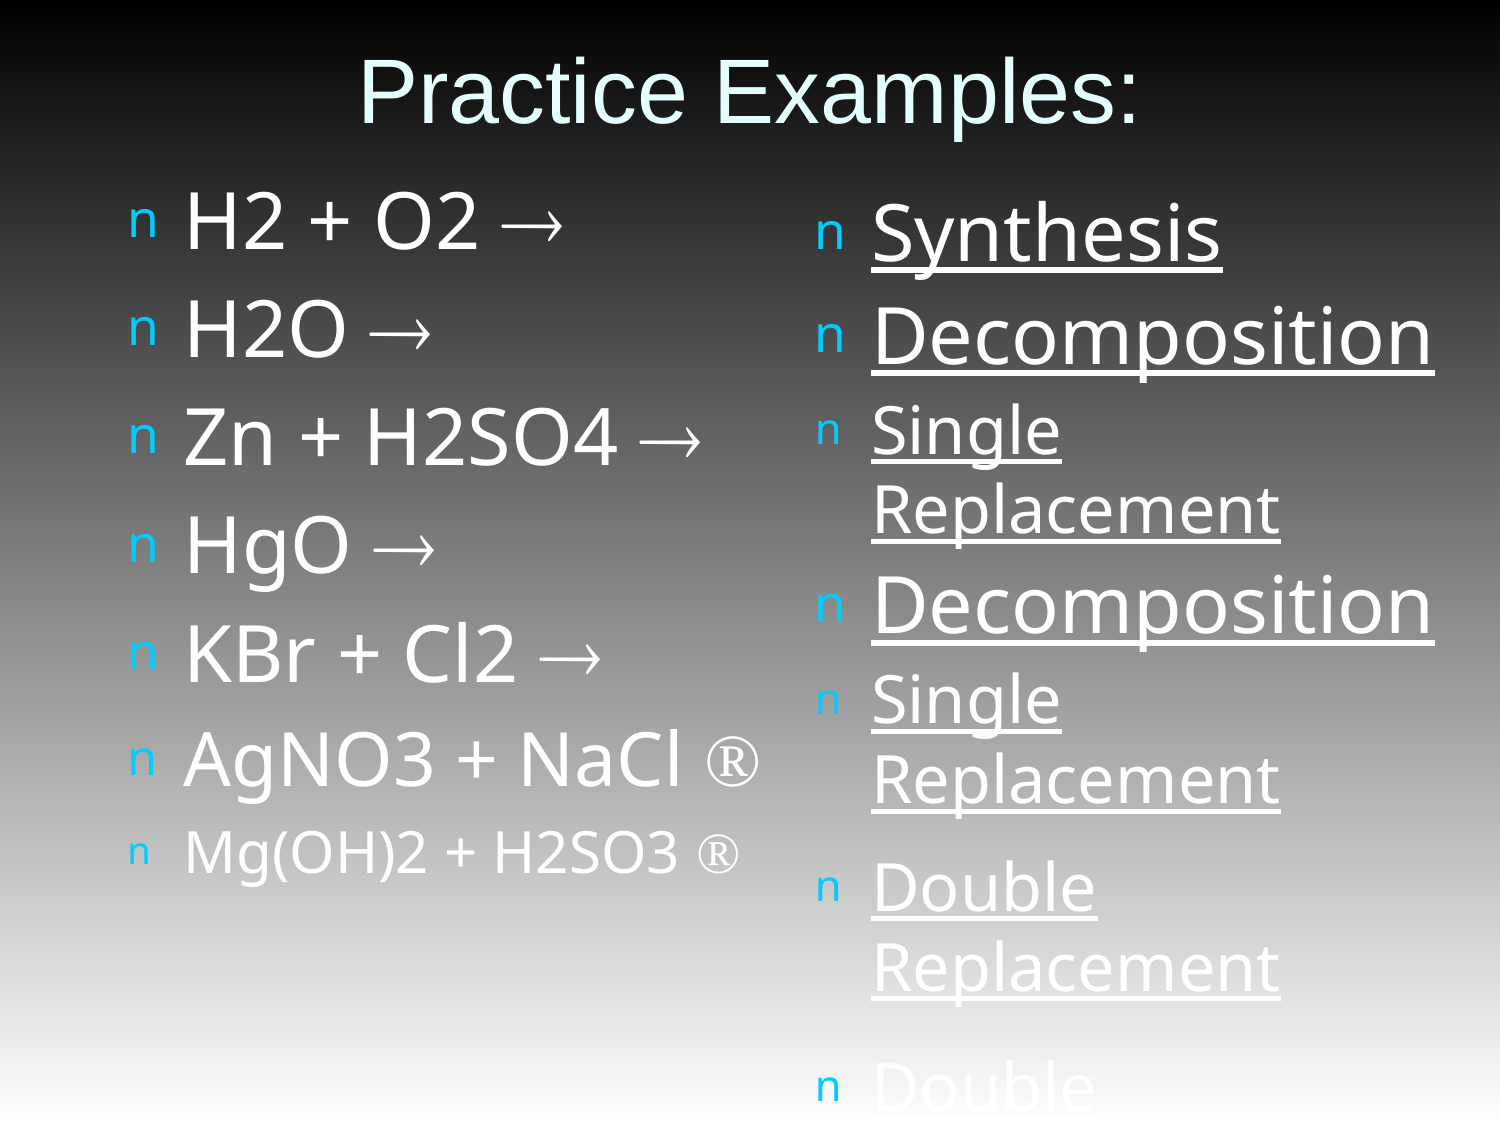

# Practice Examples:
H2 + O2 ®
H2O ®
Zn + H2SO4 ®
HgO ®
KBr + Cl2 ®
AgNO3 + NaCl ®
Mg(OH)2 + H2SO3 ®
Synthesis
Decomposition
Single Replacement
Decomposition
Single Replacement
Double Replacement
Double Replacement